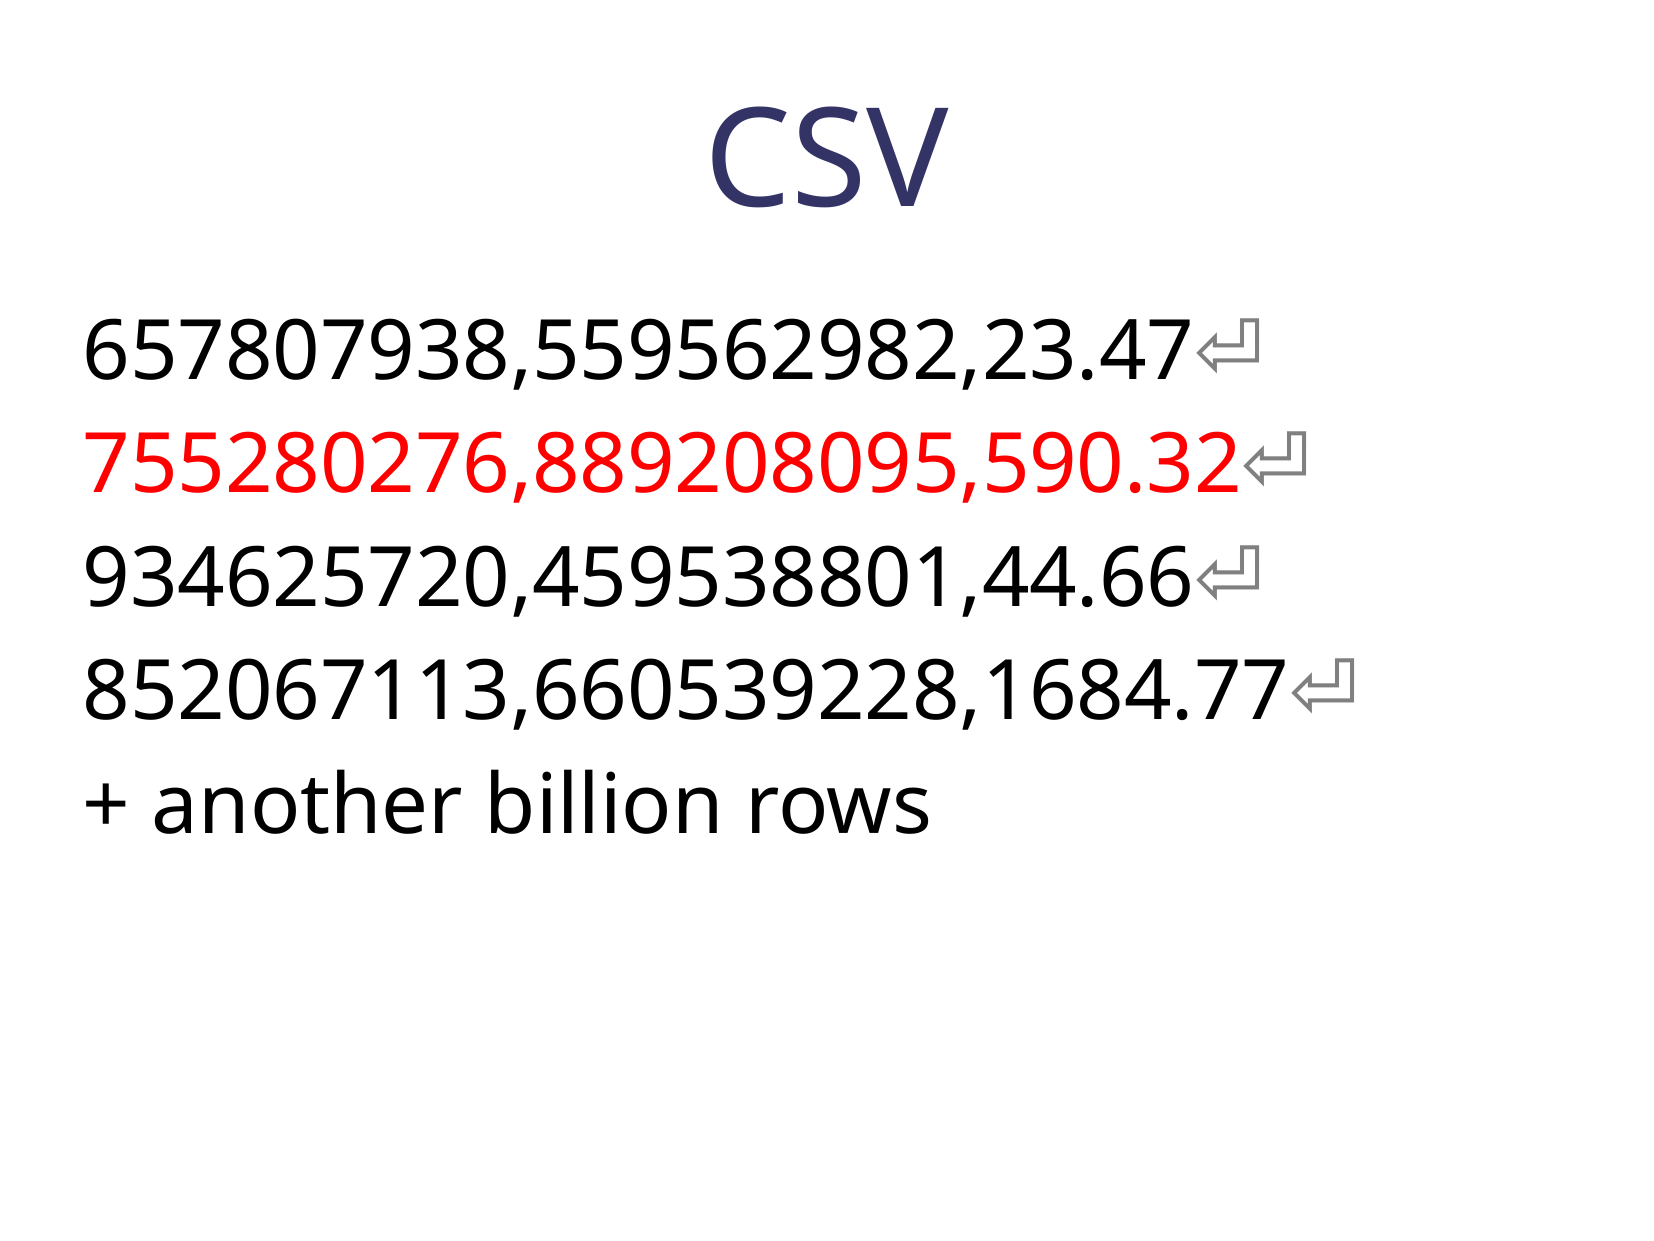

# CSV
657807938,559562982,23.47⏎
755280276,889208095,590.32⏎
934625720,459538801,44.66⏎
852067113,660539228,1684.77⏎
+ another billion rows